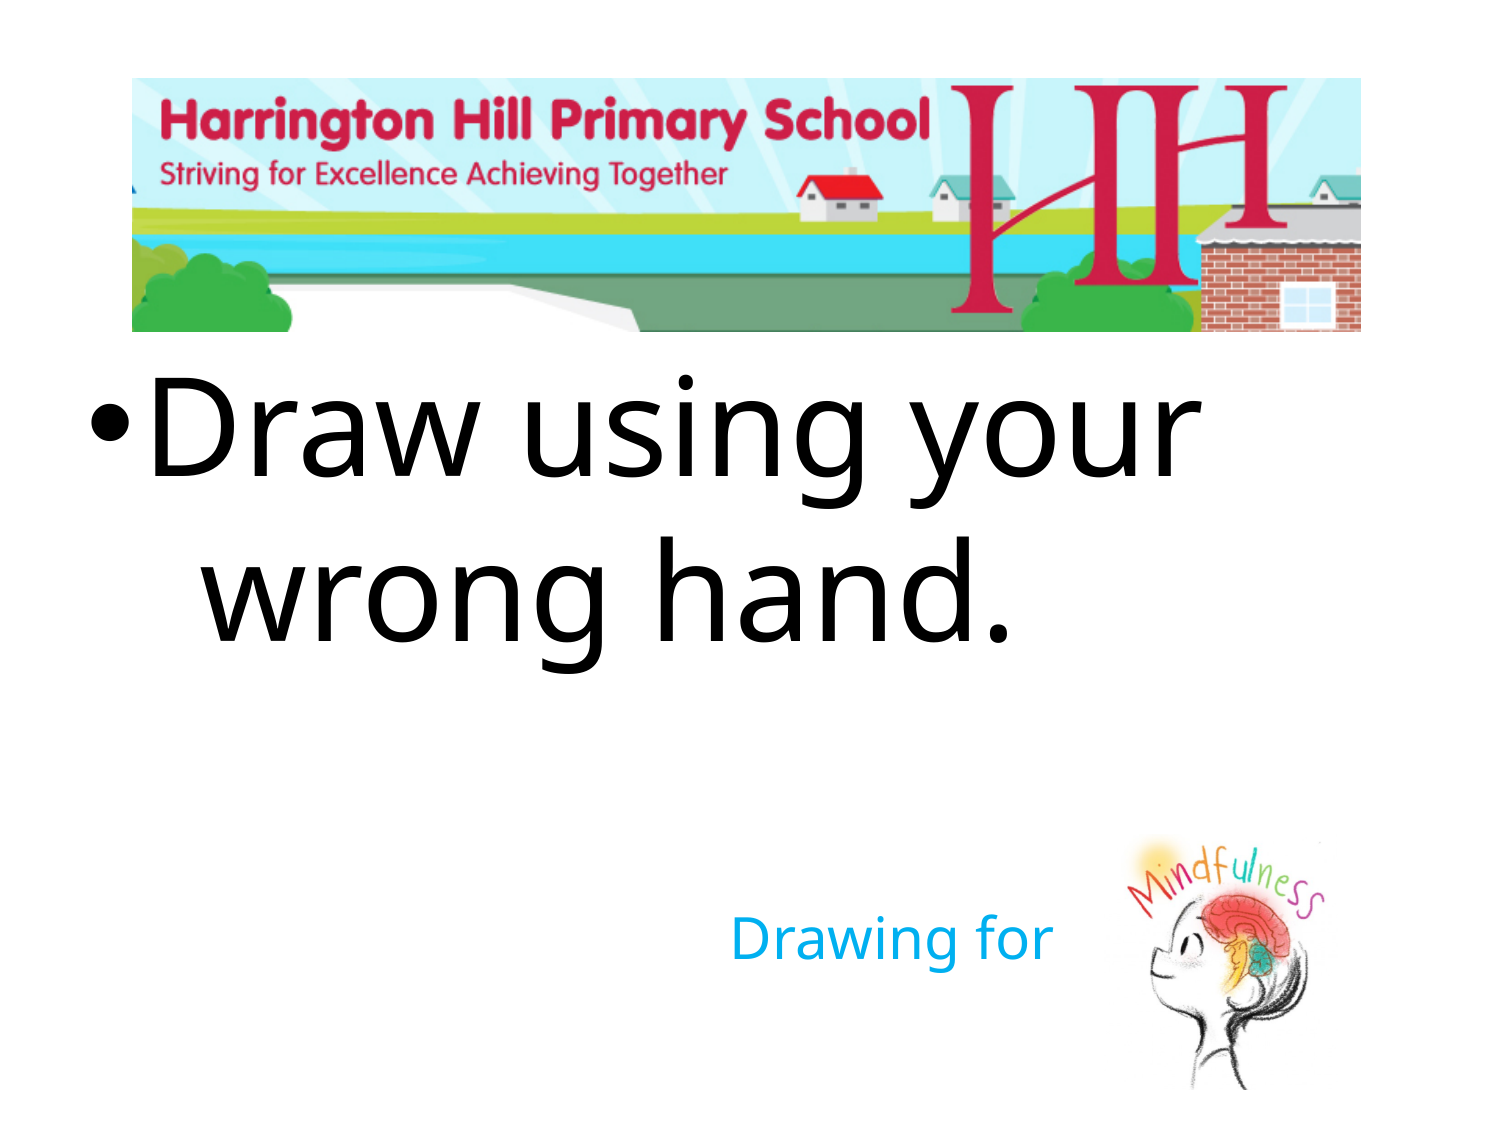

# Draw using your wrong hand.
Drawing for